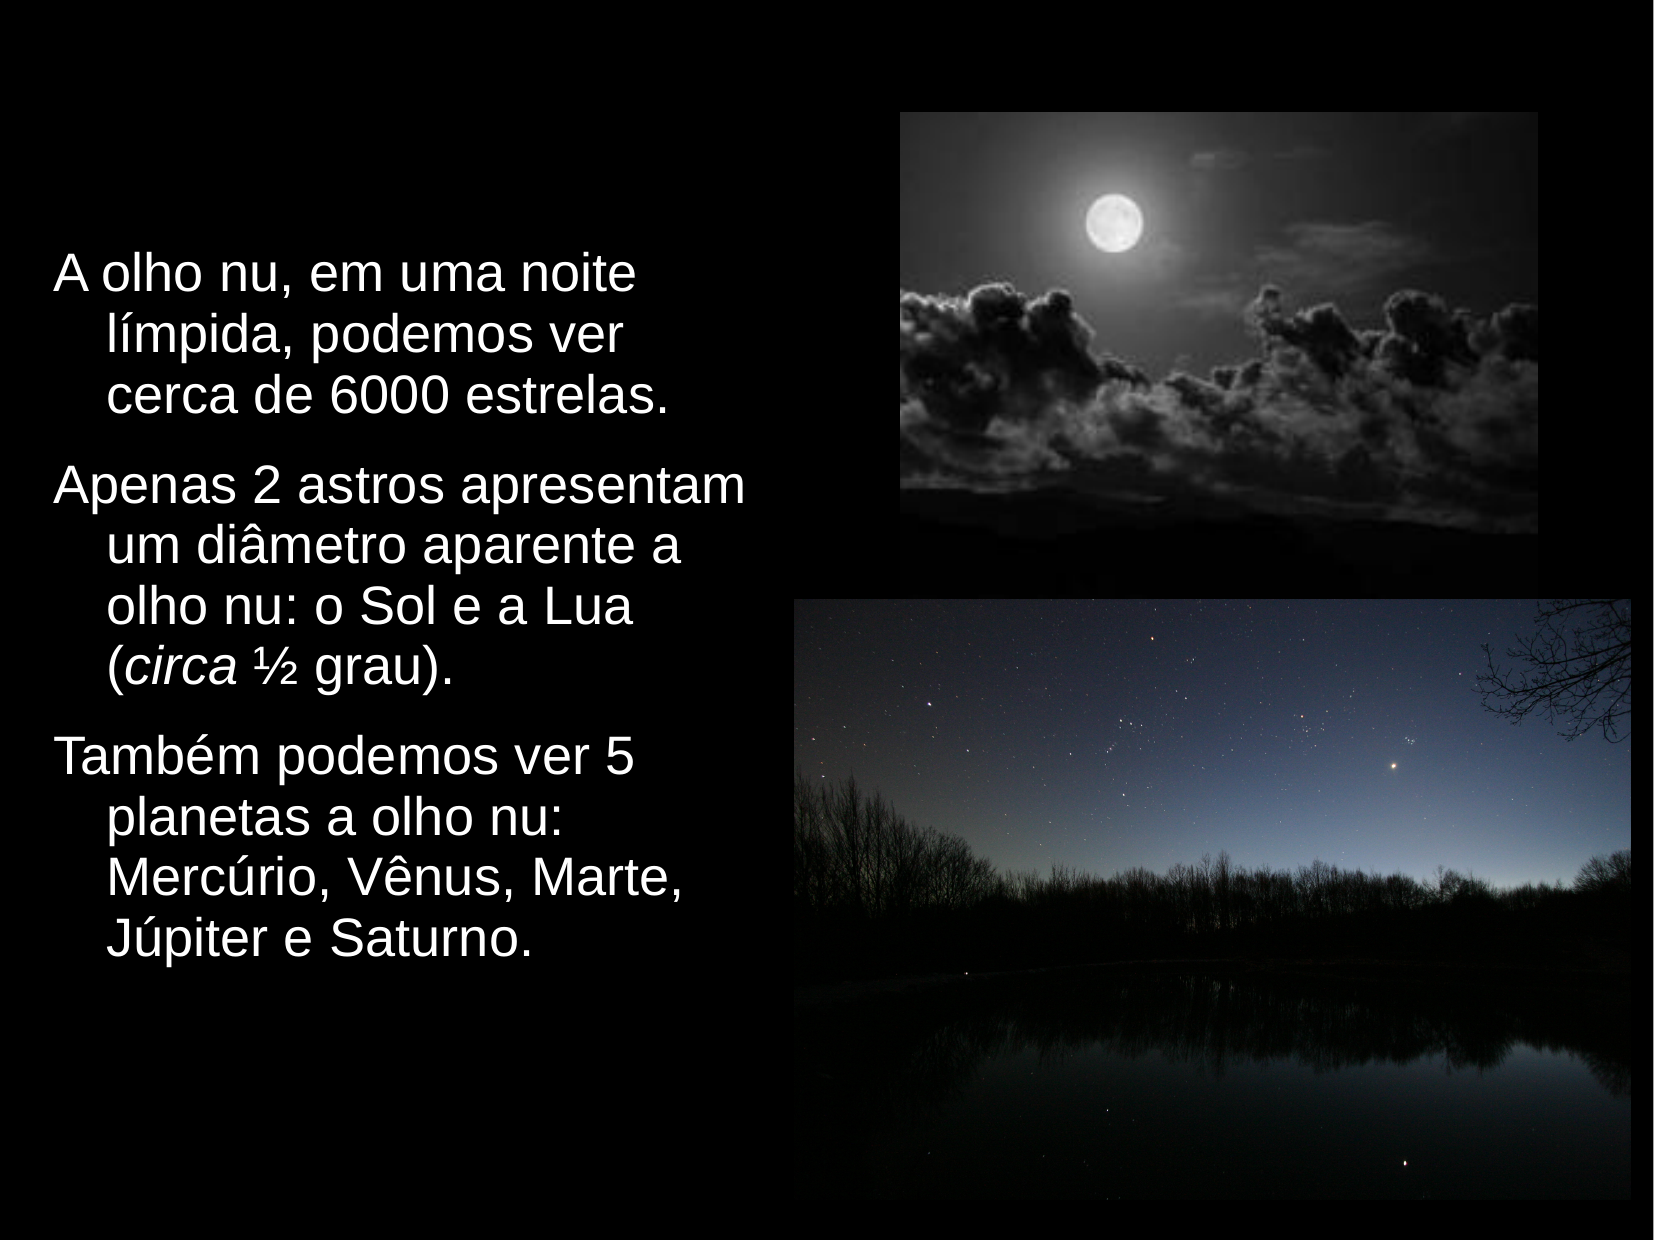

#
A olho nu, em uma noite límpida, podemos ver cerca de 6000 estrelas.
Apenas 2 astros apresentam um diâmetro aparente a olho nu: o Sol e a Lua (circa ½ grau).
Também podemos ver 5 planetas a olho nu: Mercúrio, Vênus, Marte, Júpiter e Saturno.